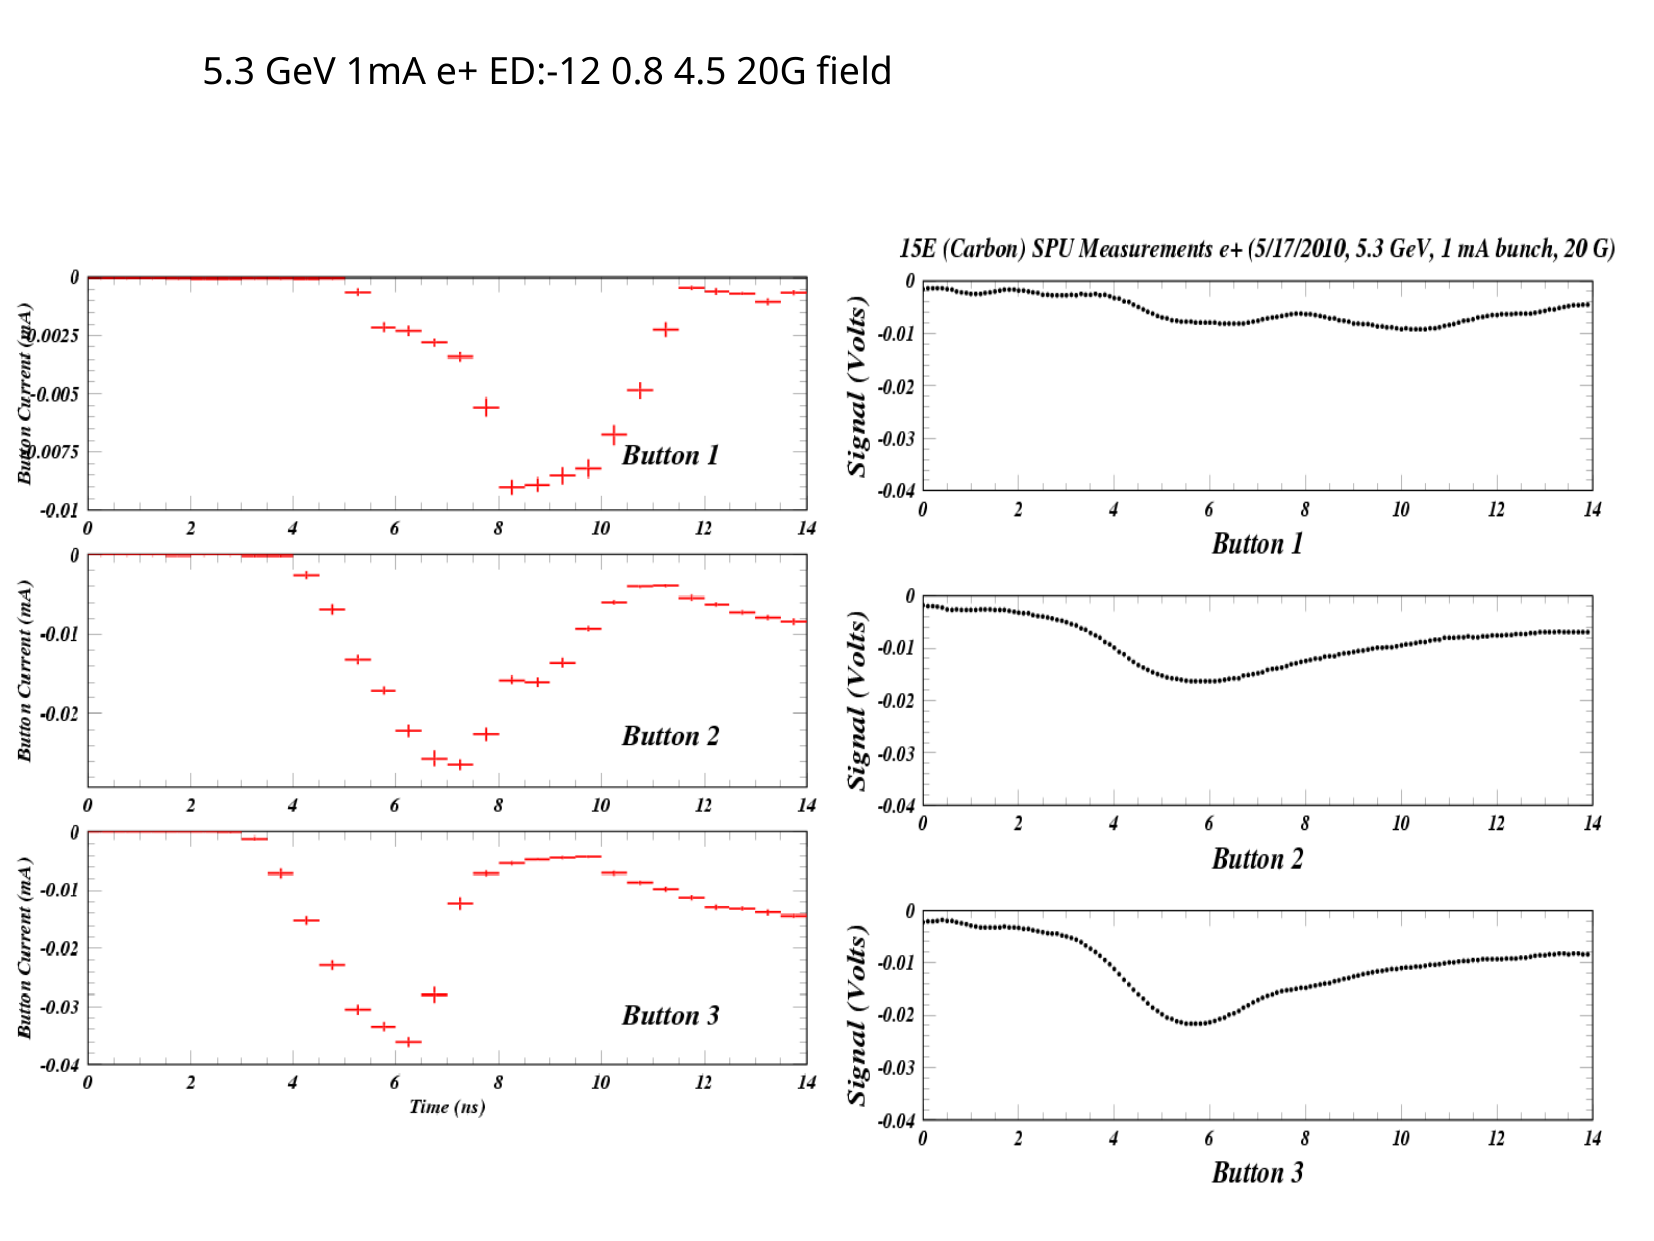

5.3 GeV 1mA e+ ED:-12 0.8 4.5 20G field